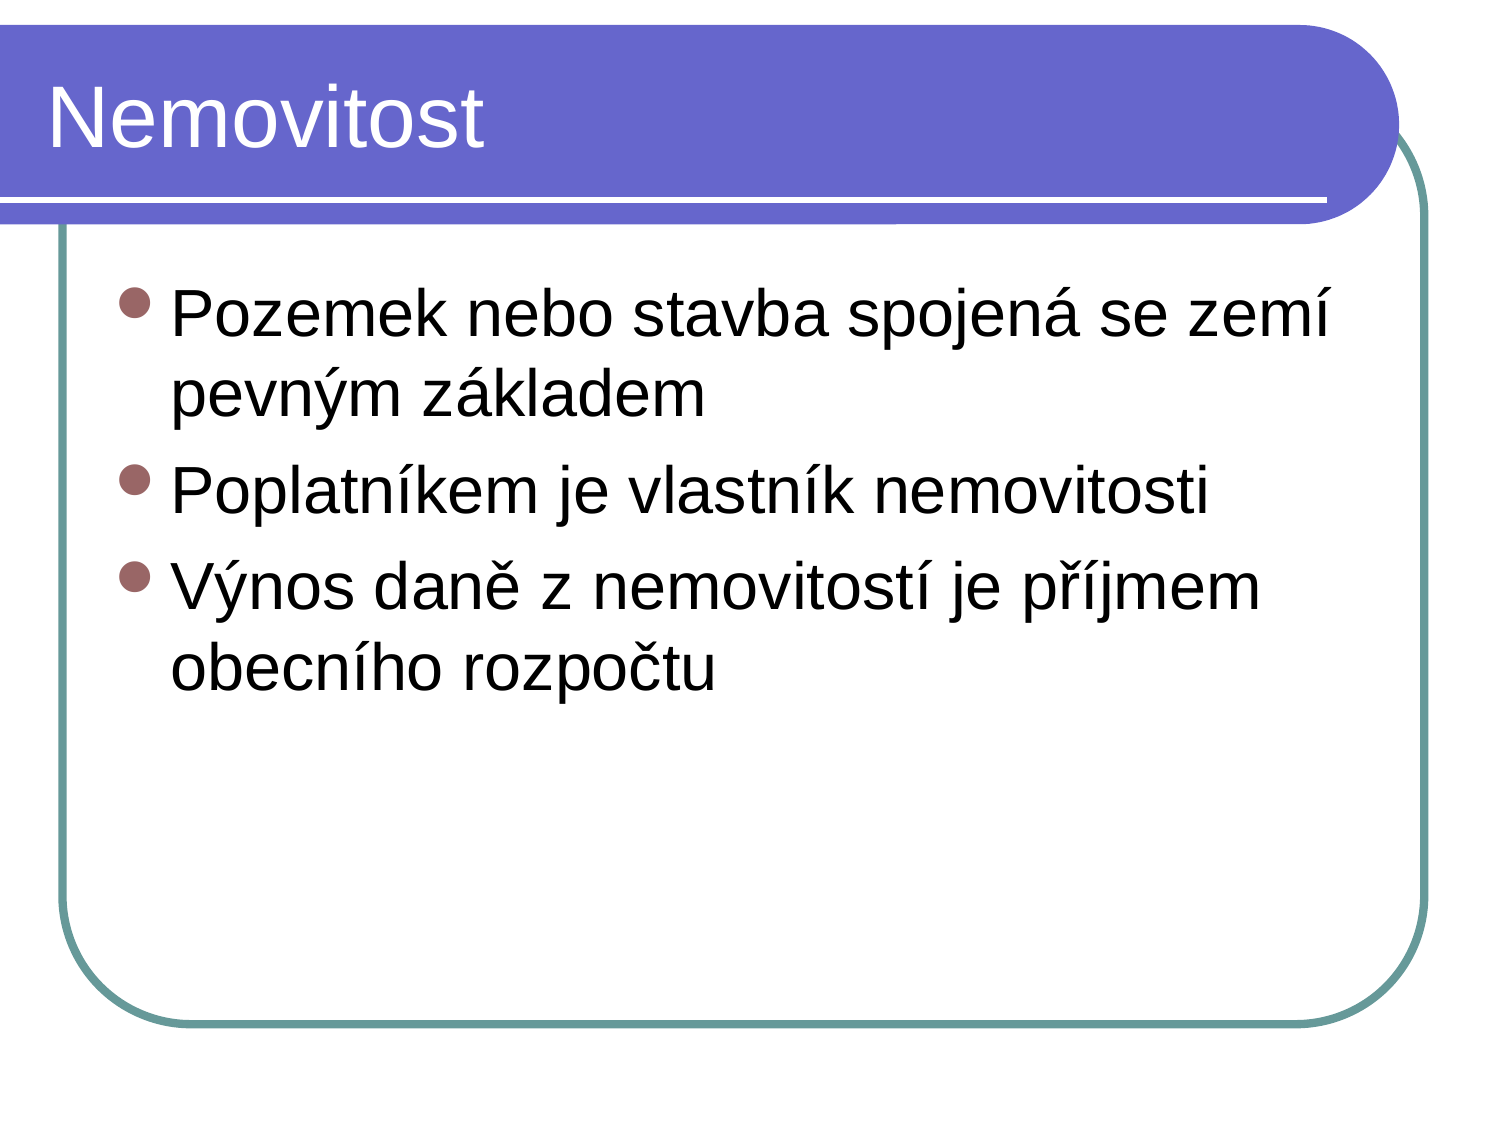

# Nemovitost
Pozemek nebo stavba spojená se zemí pevným základem
Poplatníkem je vlastník nemovitosti
Výnos daně z nemovitostí je příjmem obecního rozpočtu